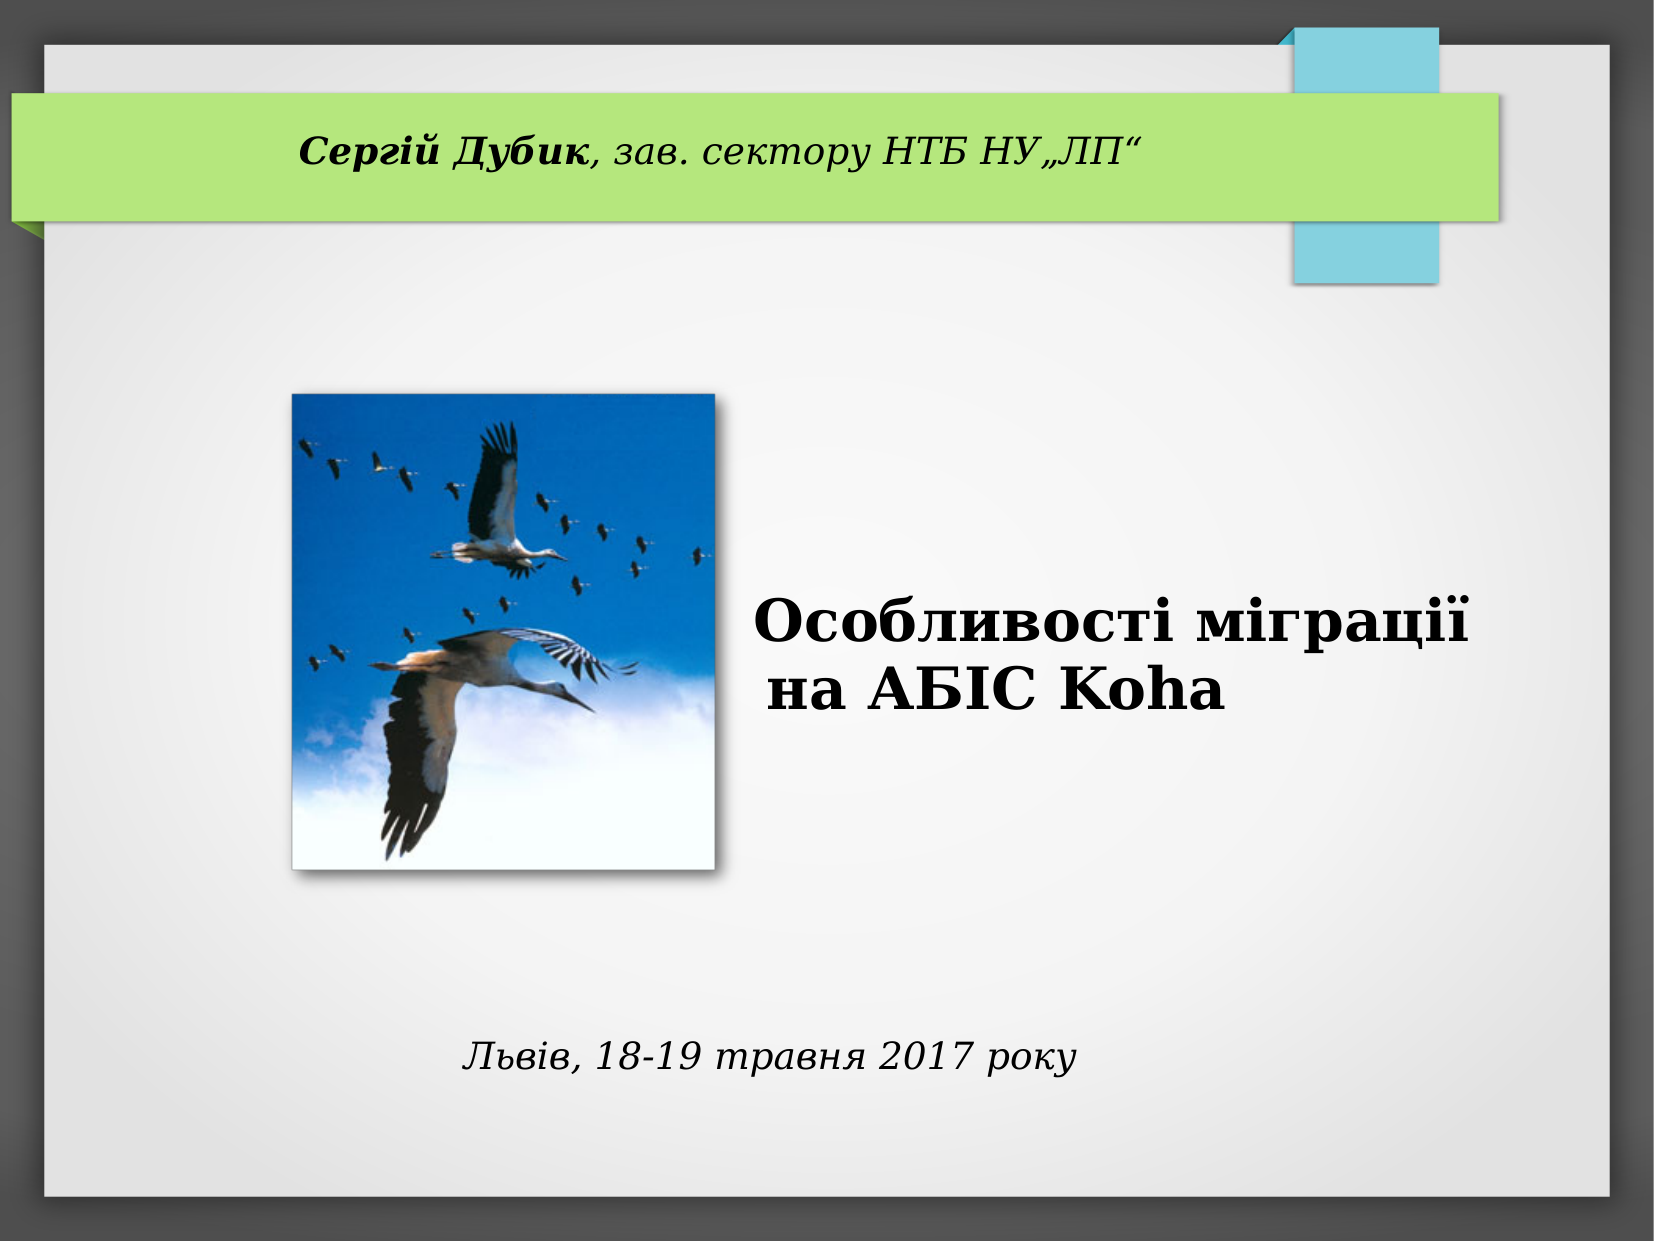

# Сергій Дубик, зав. сектору НТБ НУ„ЛП“
Особливості міграції
 на АБІС Koha
Львів, 18-19 травня 2017 року